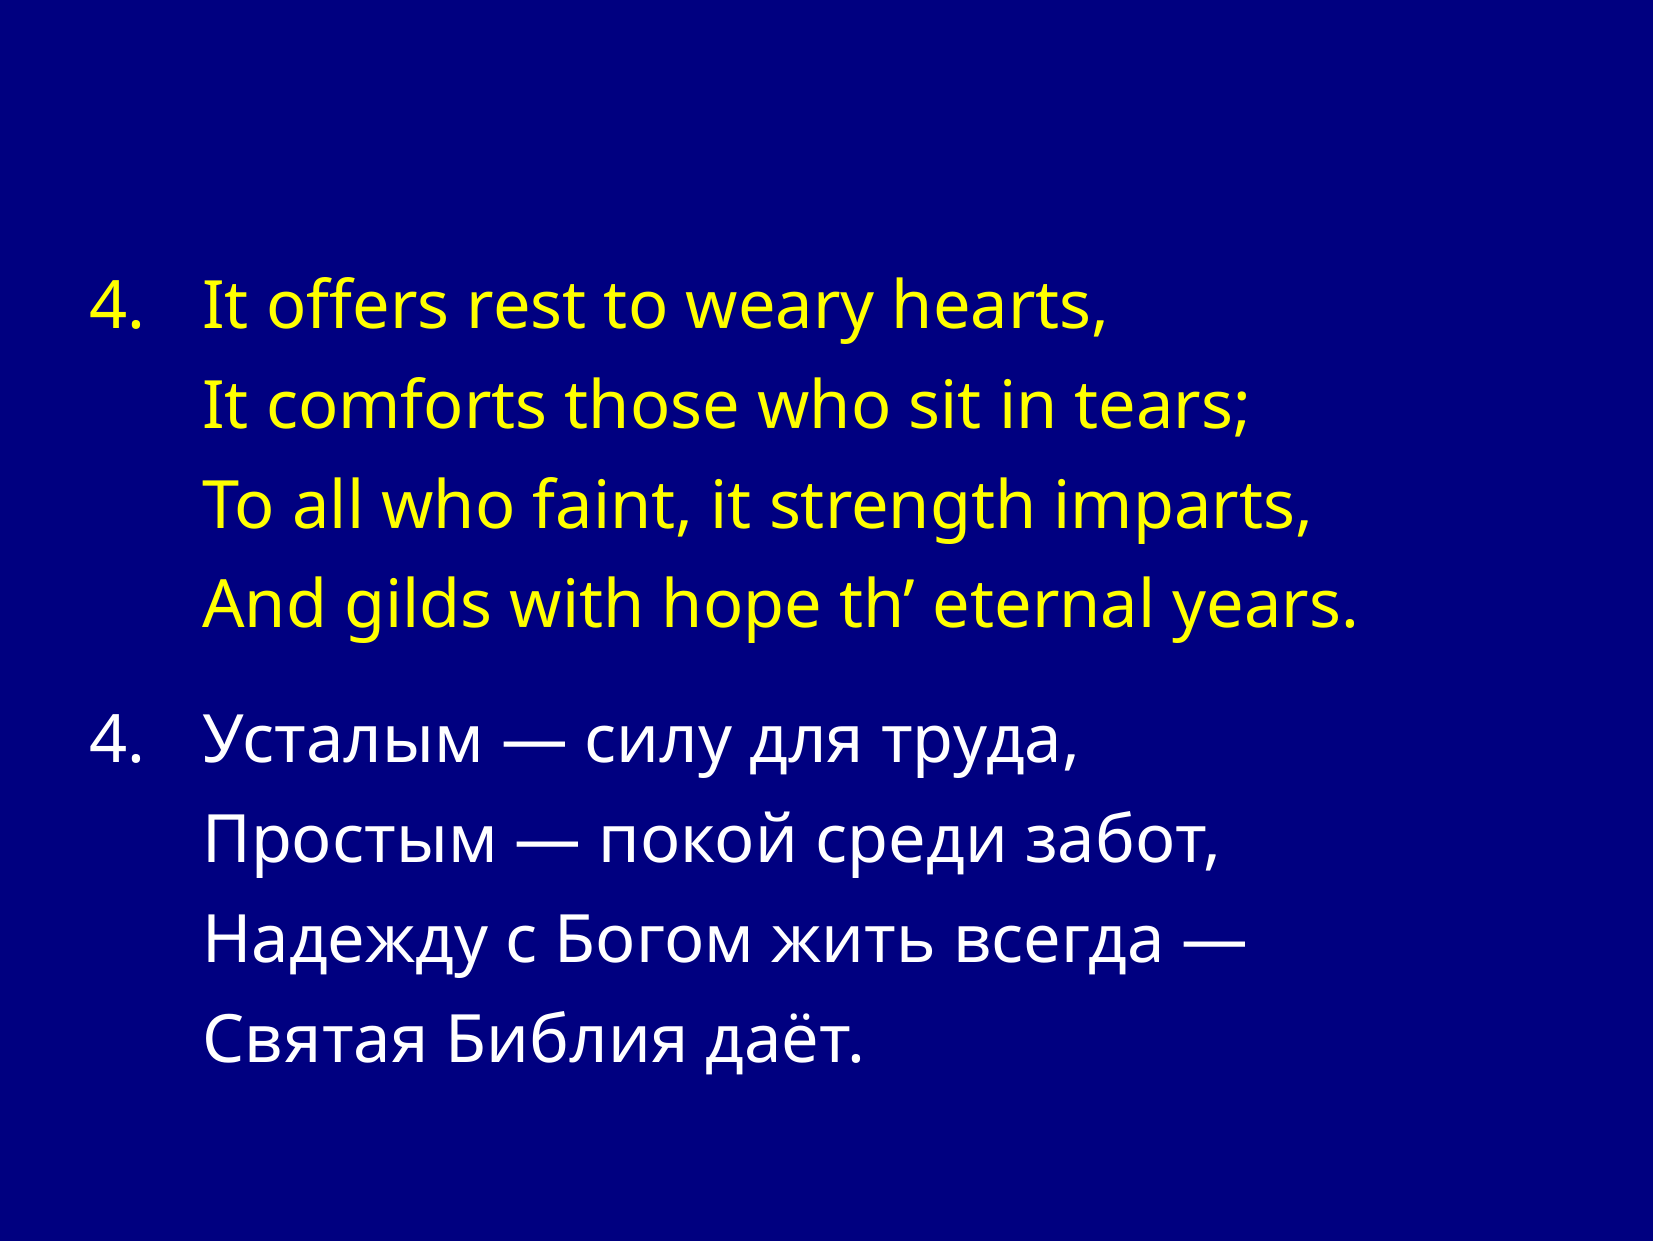

4.	It offers rest to weary hearts,
	It comforts those who sit in tears;
	To all who faint, it strength imparts,
	And gilds with hope th’ eternal years.
4.	Усталым — силу для труда,
	Простым — покой среди забот,
	Надежду с Богом жить всегда —
	Святая Библия даёт.